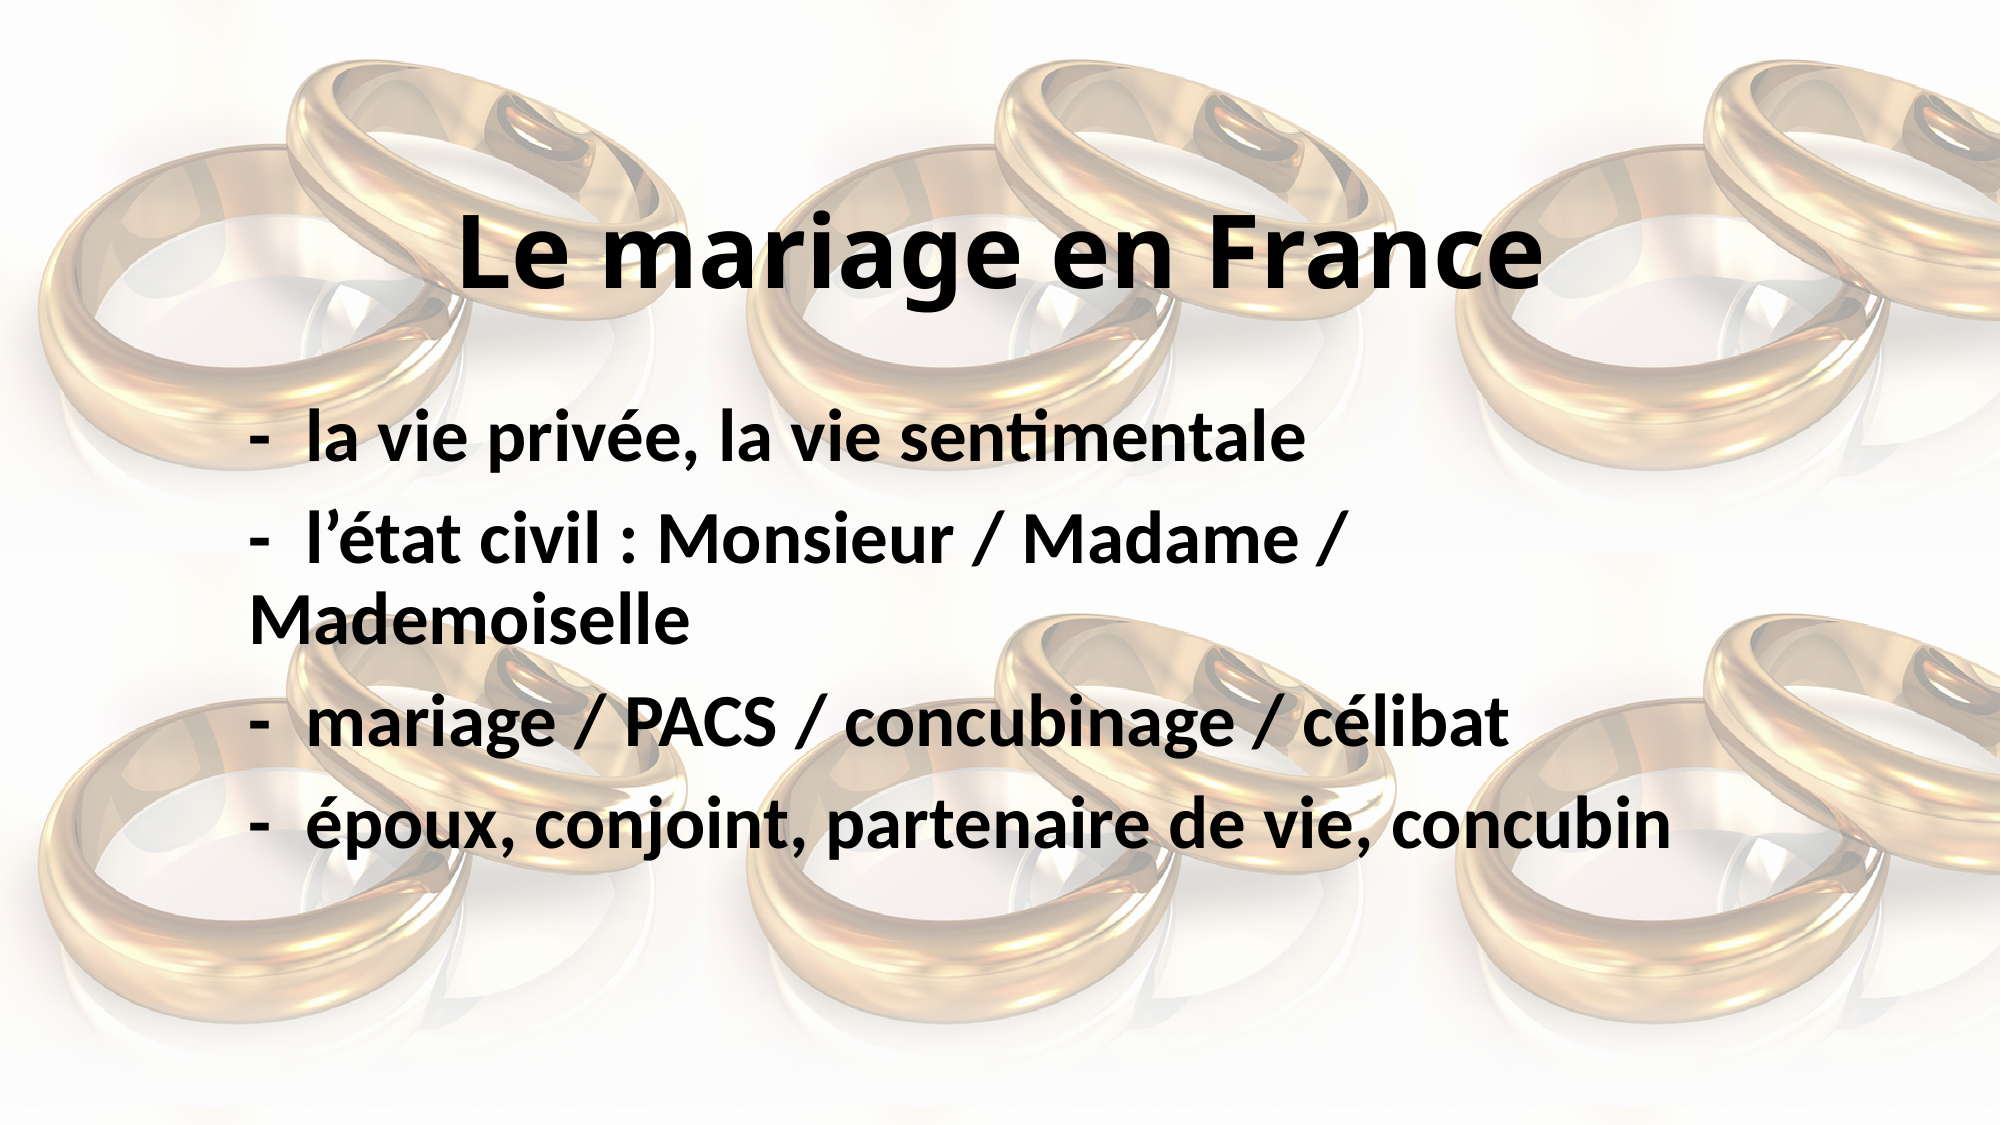

# Le mariage en France
- la vie privée, la vie sentimentale
- l’état civil : Monsieur / Madame / Mademoiselle
- mariage / PACS / concubinage / célibat
- époux, conjoint, partenaire de vie, concubin